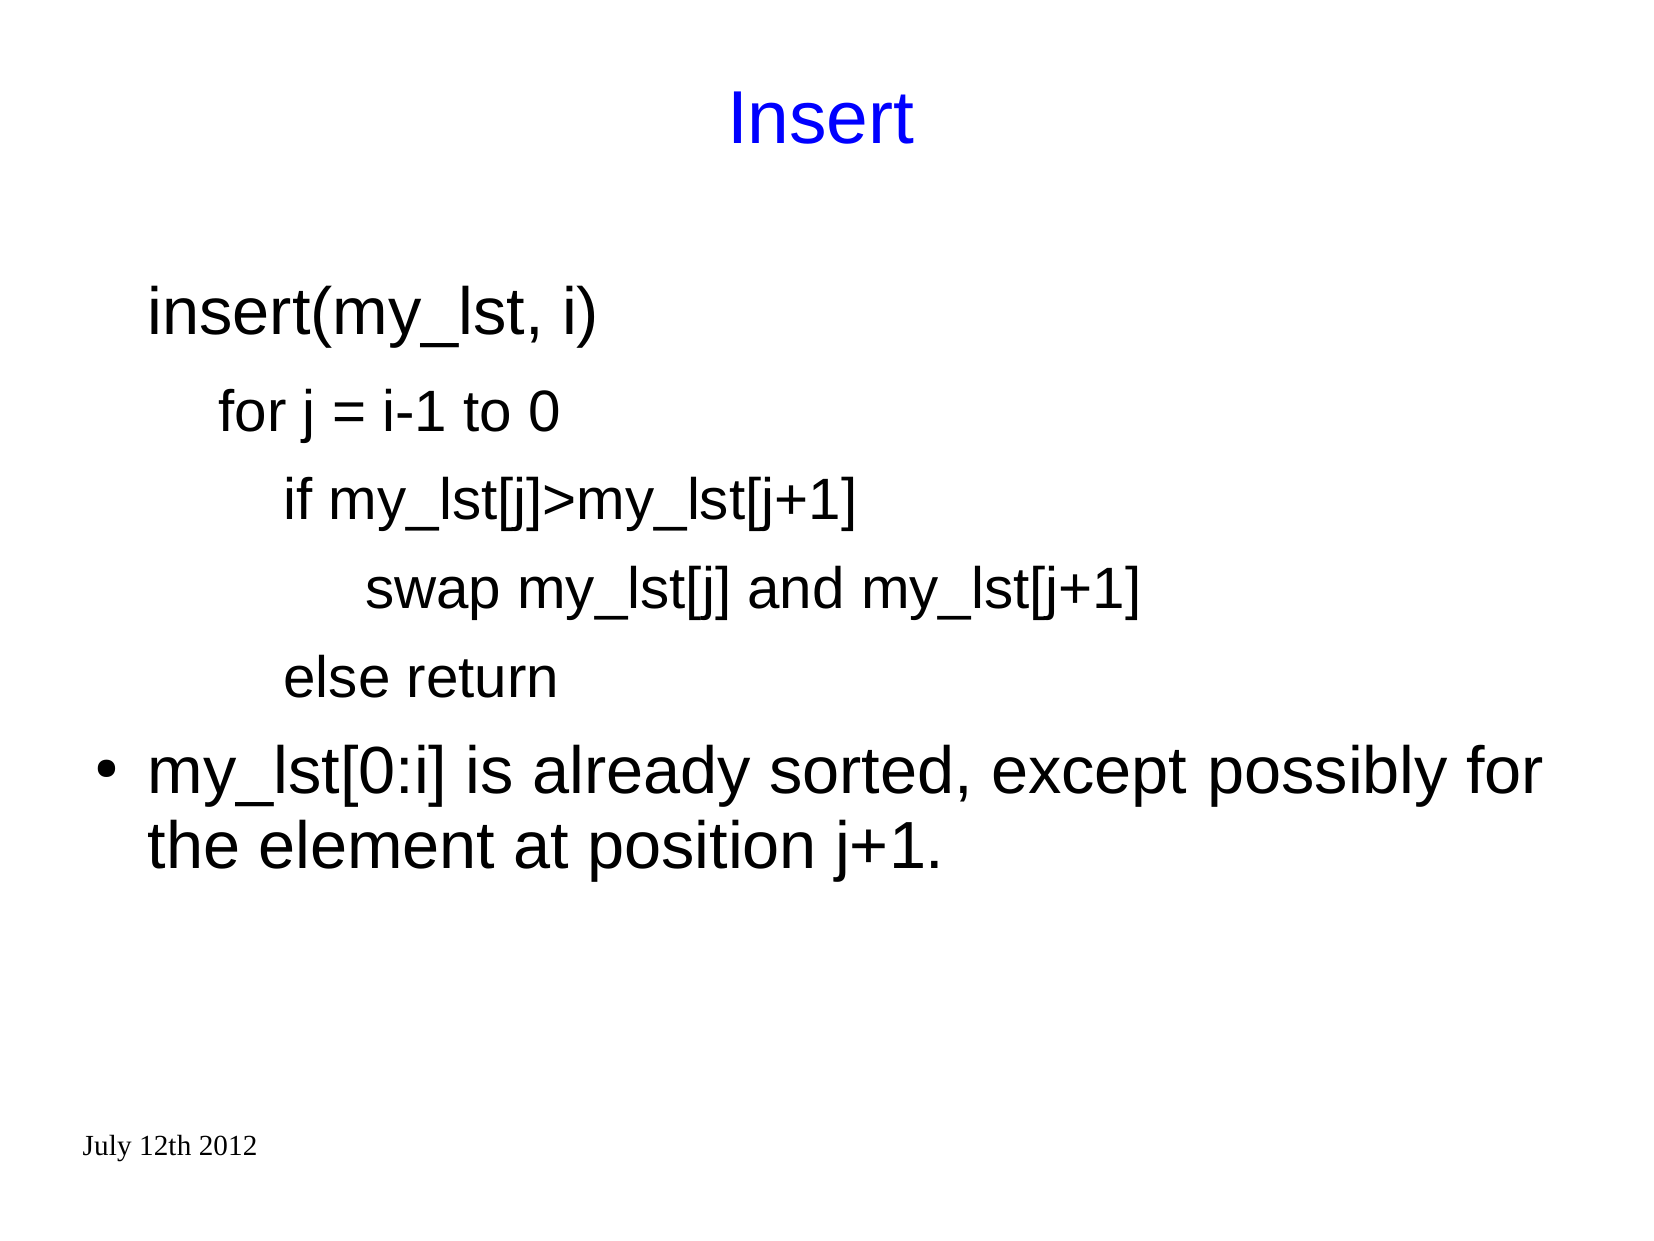

# Insert
insert(my_lst, i)
for j = i-1 to 0
 if my_lst[j]>my_lst[j+1]
 swap my_lst[j] and my_lst[j+1]
 else return
my_lst[0:i] is already sorted, except possibly for the element at position j+1.
July 12th 2012